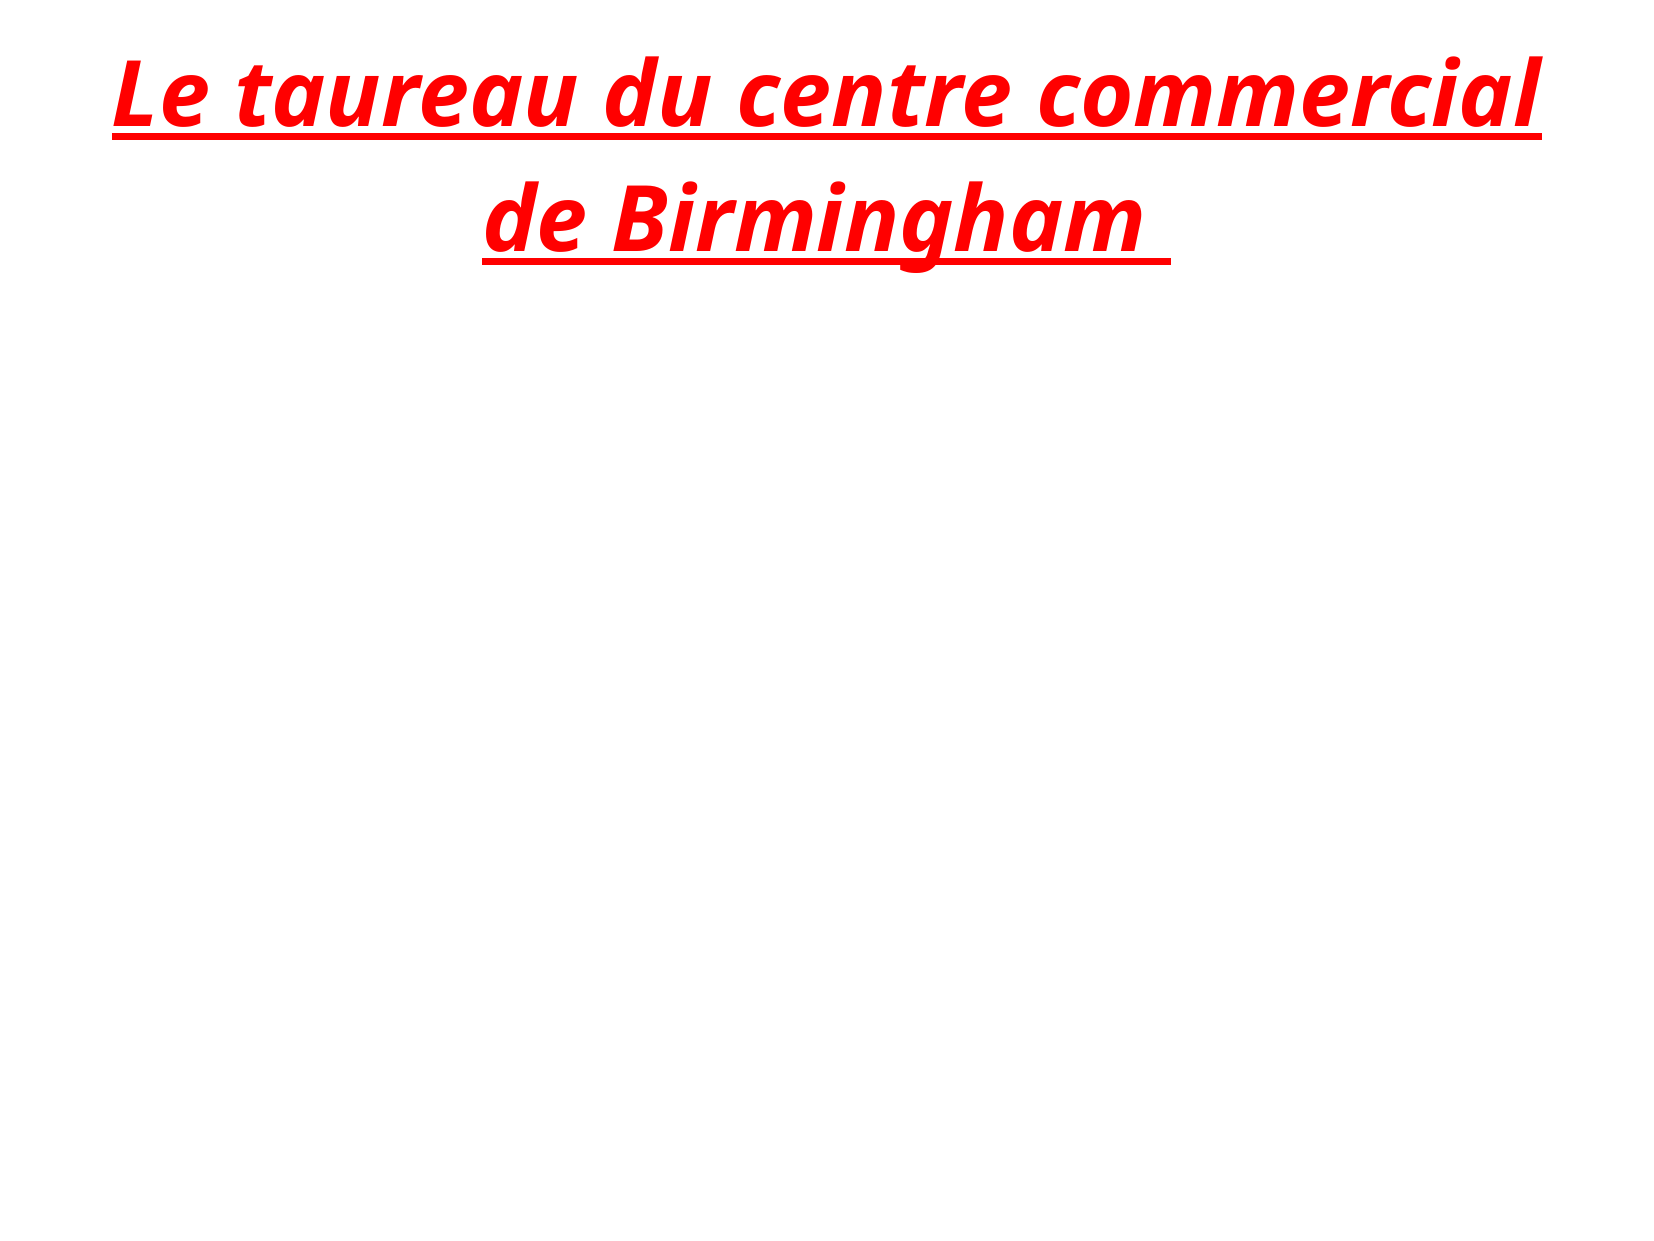

# Le taureau du centre commercial de Birmingham